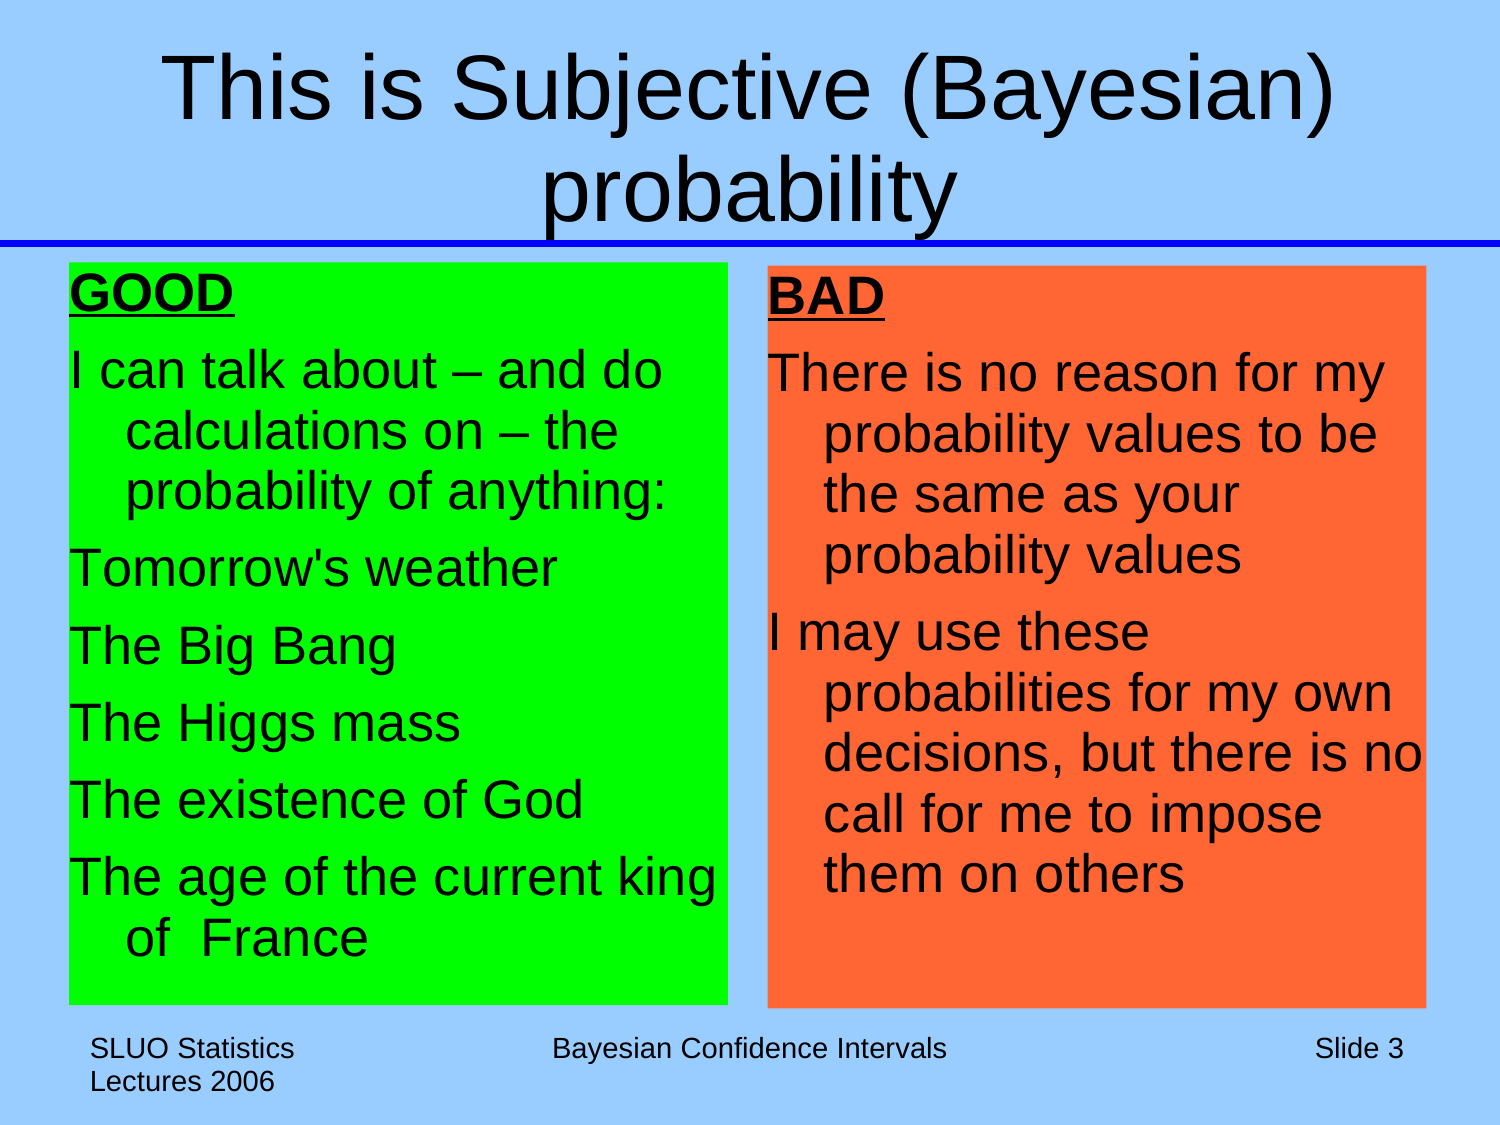

# This is Subjective (Bayesian) probability
GOOD
I can talk about – and do calculations on – the probability of anything:
Tomorrow's weather
The Big Bang
The Higgs mass
The existence of God
The age of the current king of France
BAD
There is no reason for my probability values to be the same as your probability values
I may use these probabilities for my own decisions, but there is no call for me to impose them on others
3